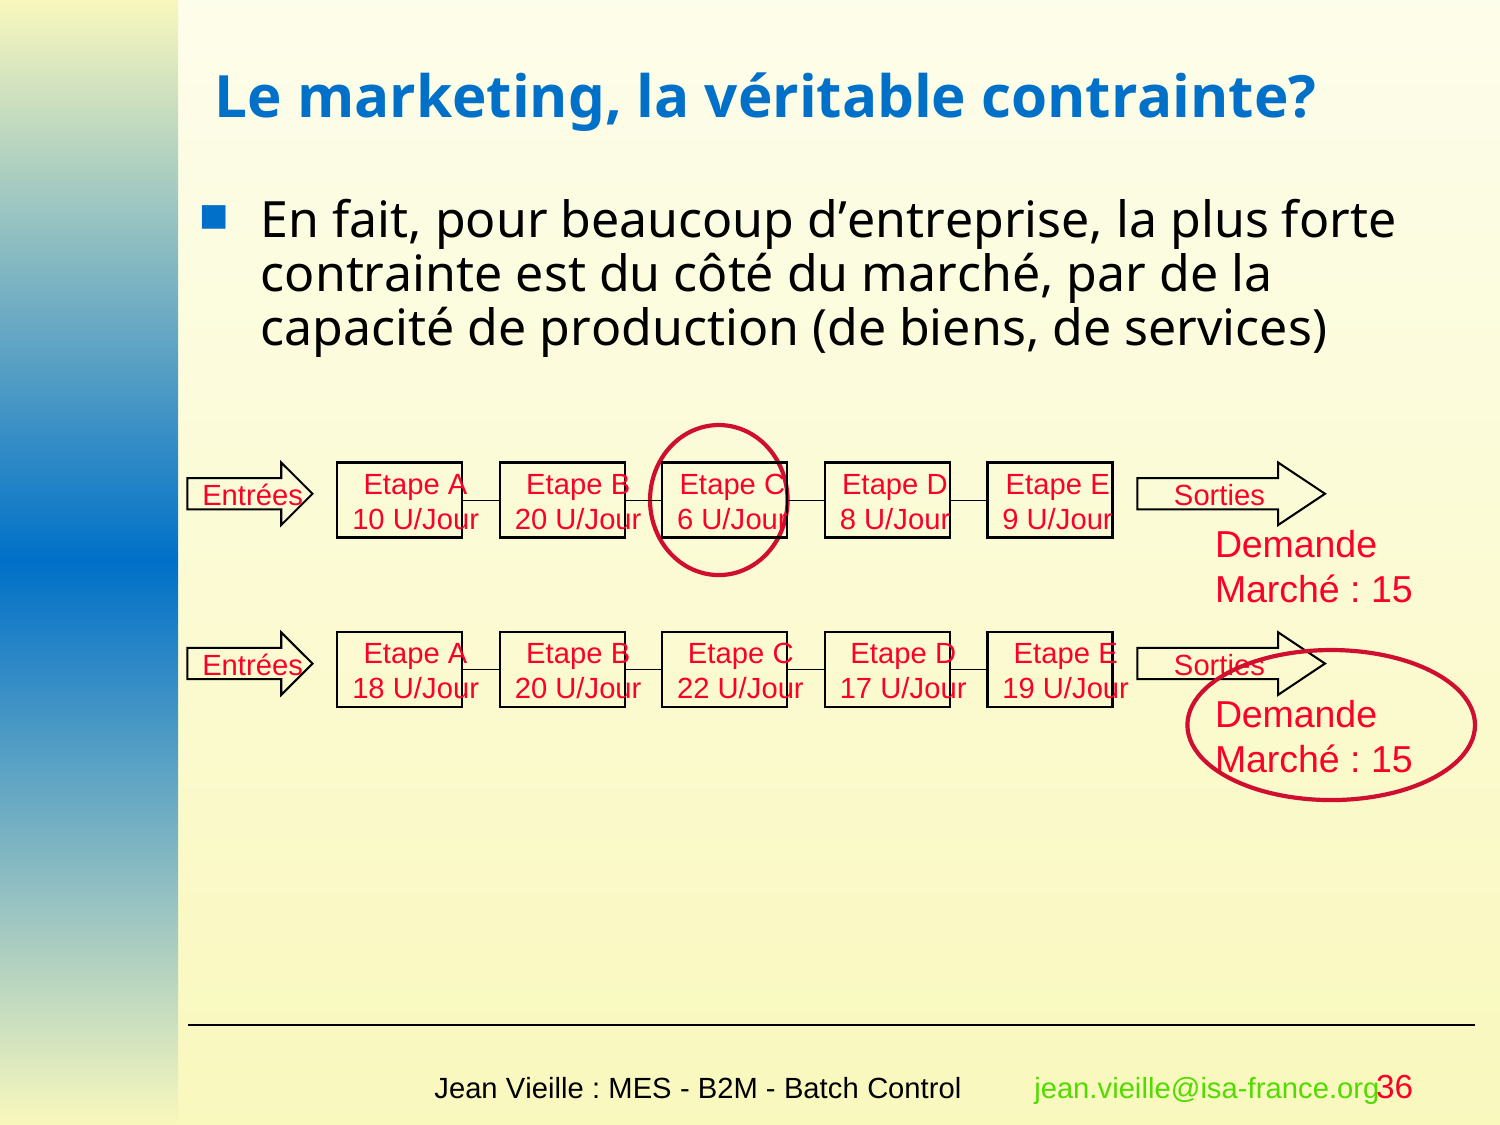

# Le marketing, la véritable contrainte?
En fait, pour beaucoup d’entreprise, la plus forte contrainte est du côté du marché, par de la capacité de production (de biens, de services)
Entrées
Etape A
10 U/Jour
Etape B
20 U/Jour
Etape C
6 U/Jour
Etape D
8 U/Jour
Etape E
9 U/Jour
Sorties
Demande
Marché : 15
Entrées
Etape A
18 U/Jour
Etape B
20 U/Jour
Etape C
22 U/Jour
Etape D
17 U/Jour
Etape E
19 U/Jour
Sorties
Demande
Marché : 15